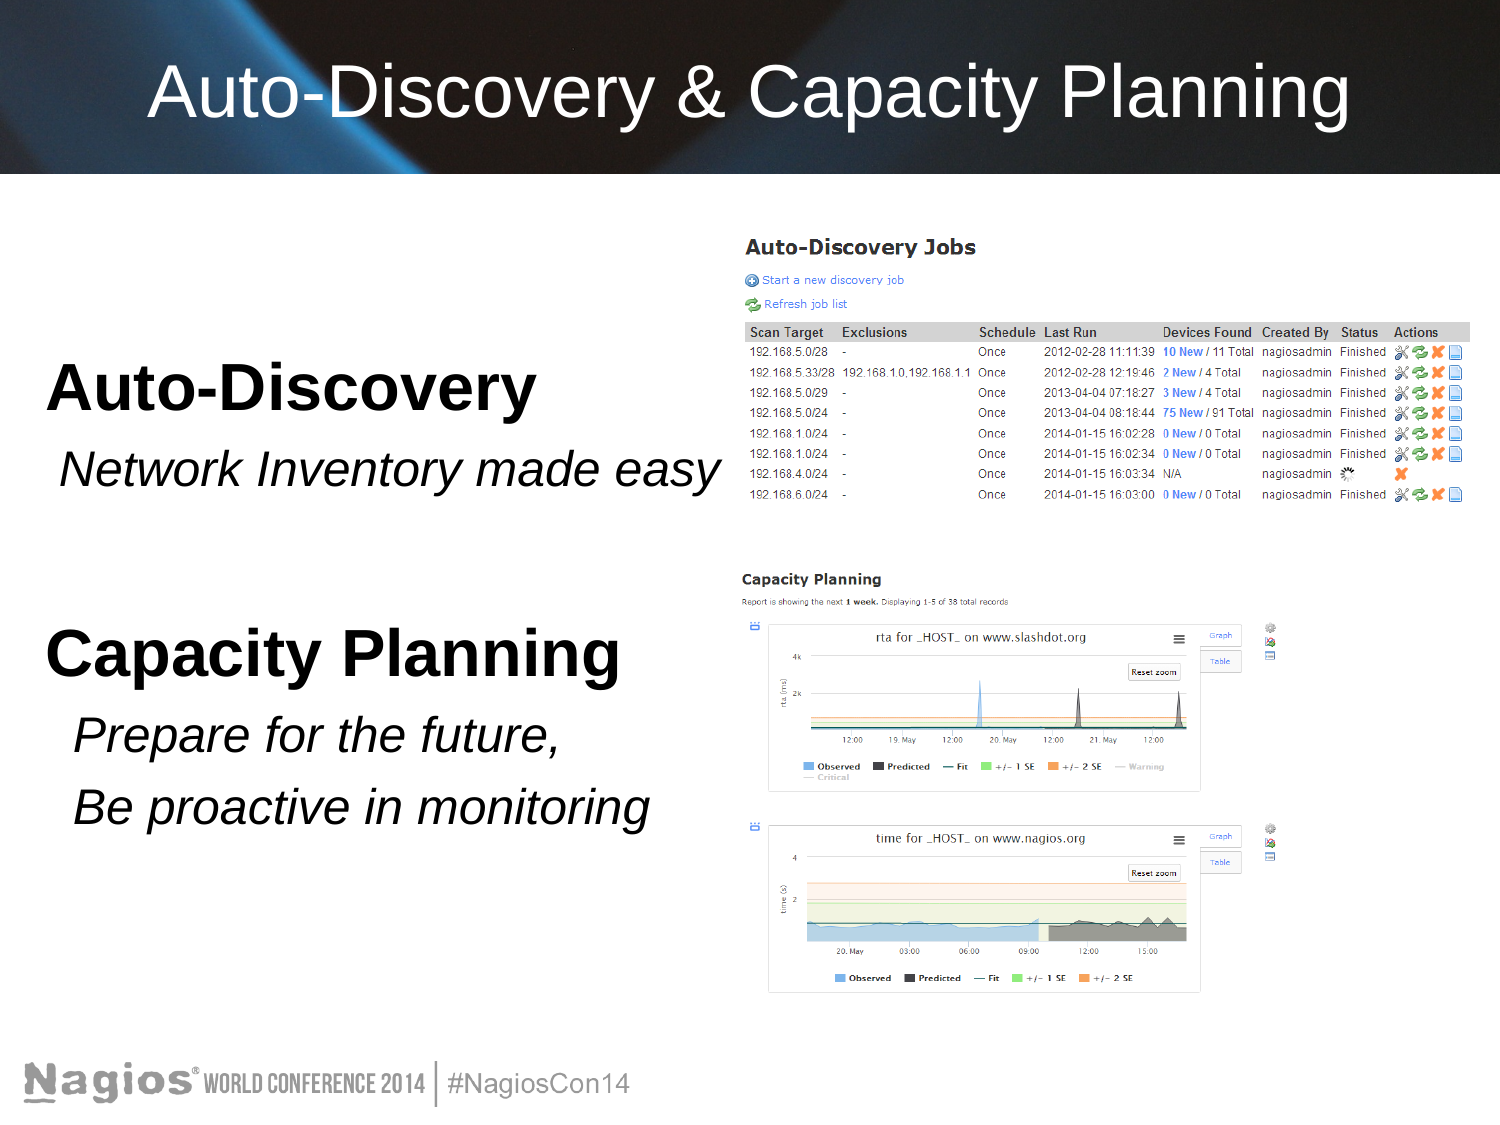

# Auto-Discovery & Capacity Planning
Auto-Discovery
 Network Inventory made easy
Capacity Planning
 Prepare for the future,
 Be proactive in monitoring